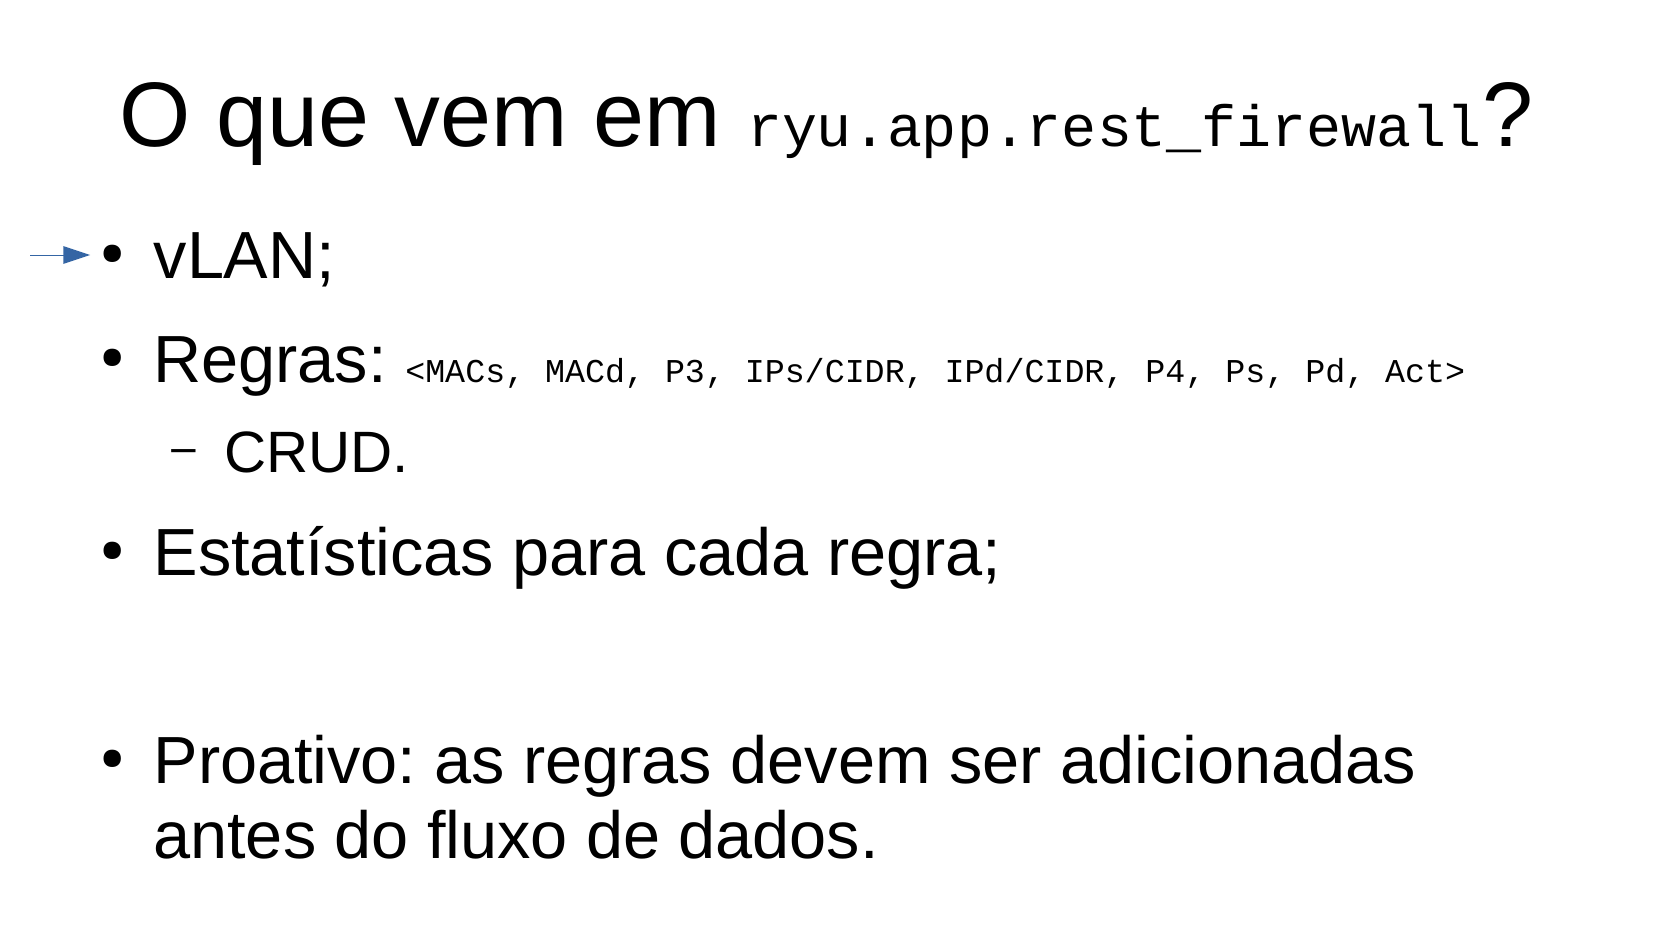

# O que vem em ryu.app.rest_firewall?
vLAN;
Regras: <MACs, MACd, P3, IPs/CIDR, IPd/CIDR, P4, Ps, Pd, Act>
CRUD.
Estatísticas para cada regra;
Proativo: as regras devem ser adicionadas antes do fluxo de dados.